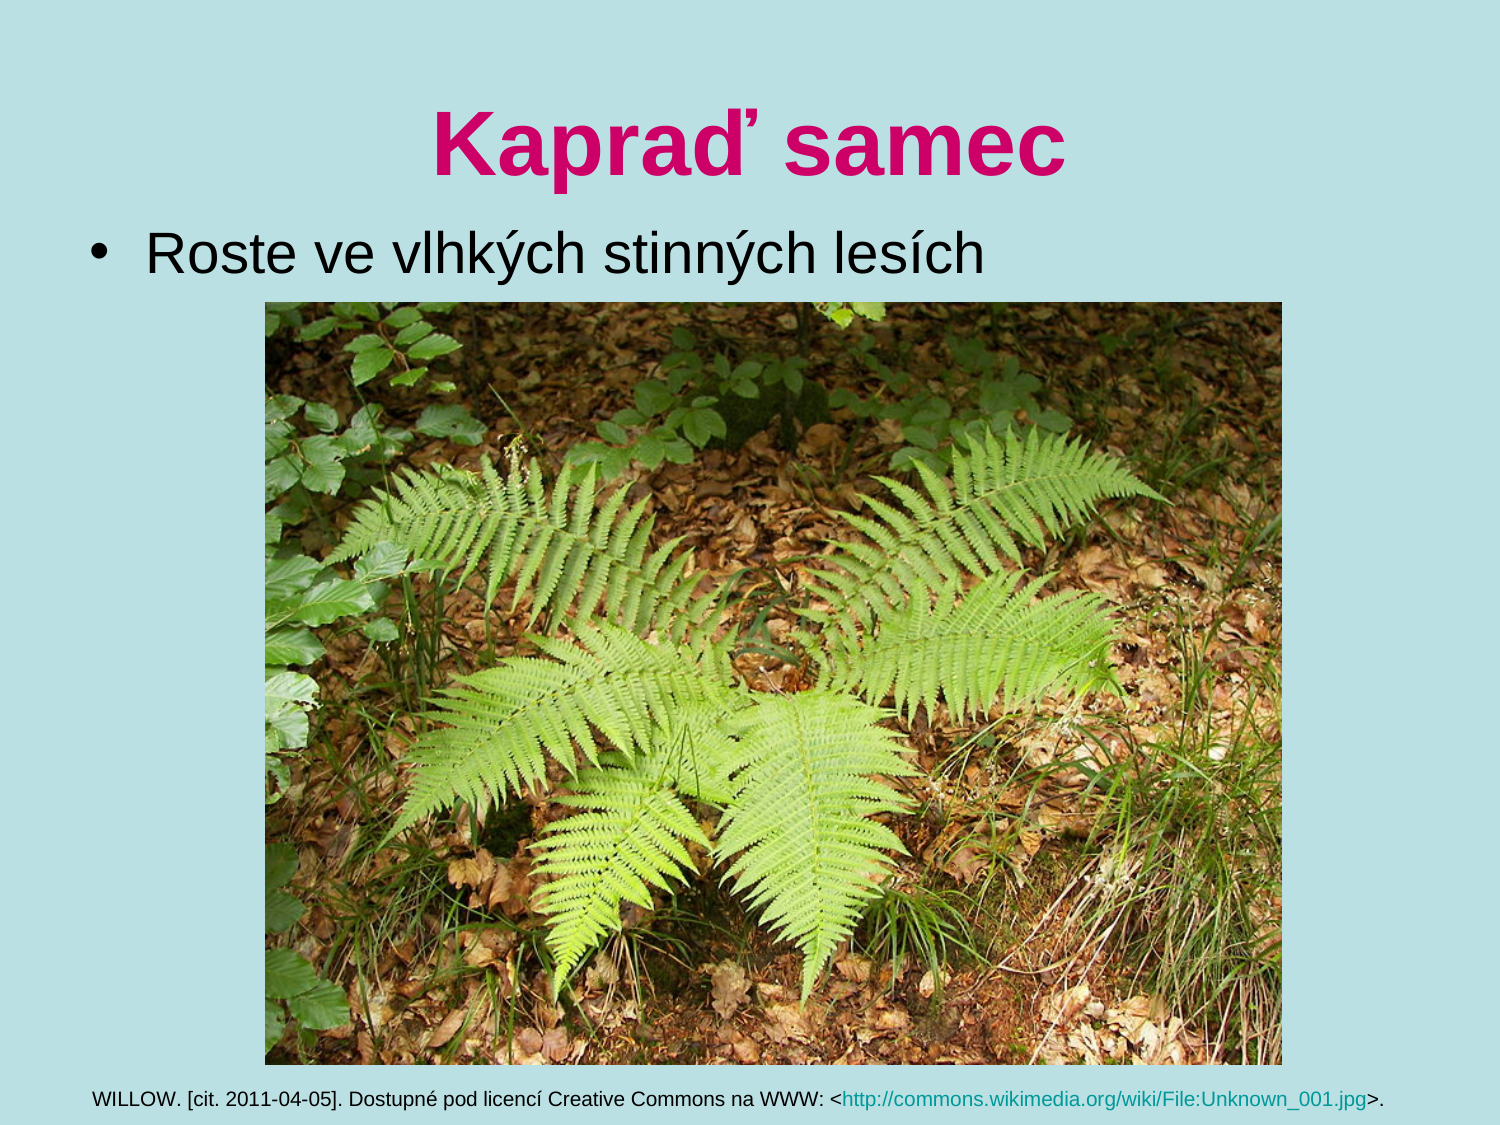

# Kapraď samec
Roste ve vlhkých stinných lesích
WILLOW. [cit. 2011-04-05]. Dostupné pod licencí Creative Commons na WWW: <http://commons.wikimedia.org/wiki/File:Unknown_001.jpg>.